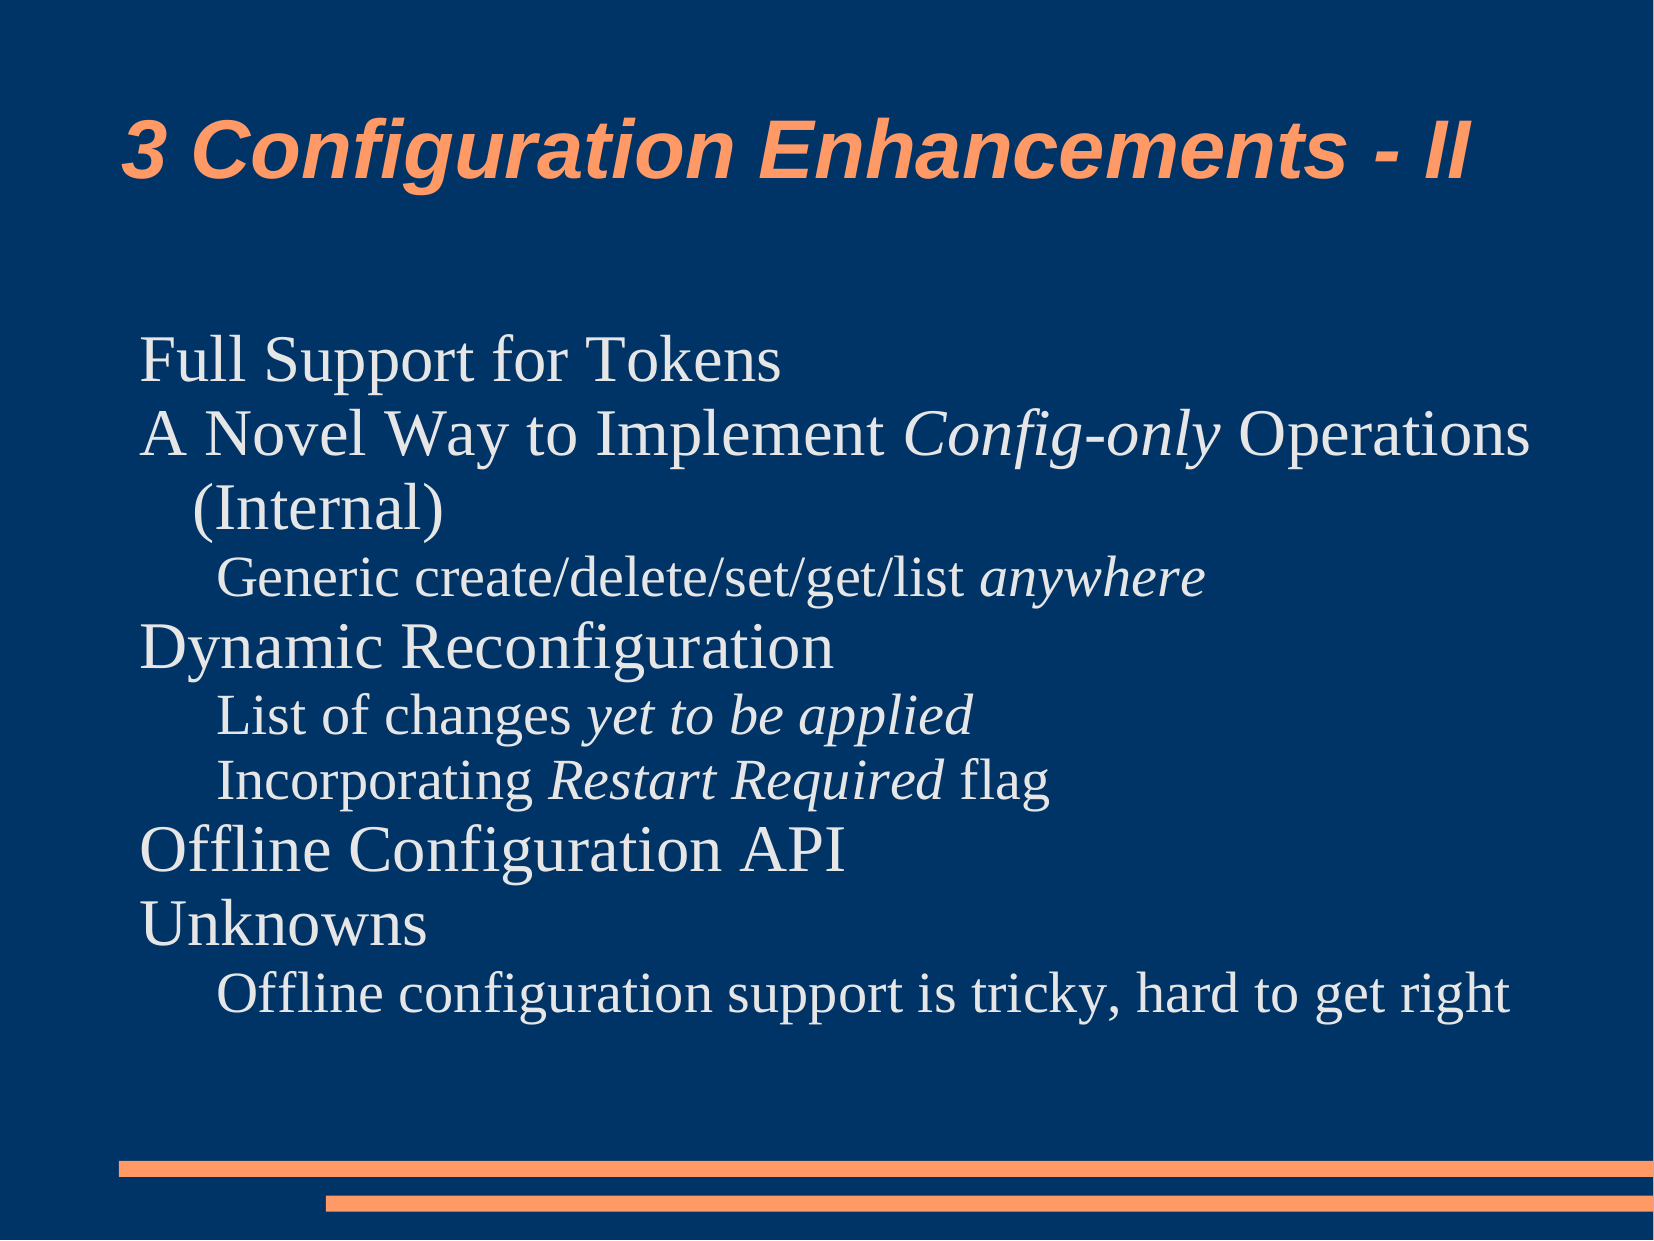

# 3 Configuration Enhancements - II
Full Support for Tokens
A Novel Way to Implement Config-only Operations (Internal)
Generic create/delete/set/get/list anywhere
Dynamic Reconfiguration
List of changes yet to be applied
Incorporating Restart Required flag
Offline Configuration API
Unknowns
Offline configuration support is tricky, hard to get right